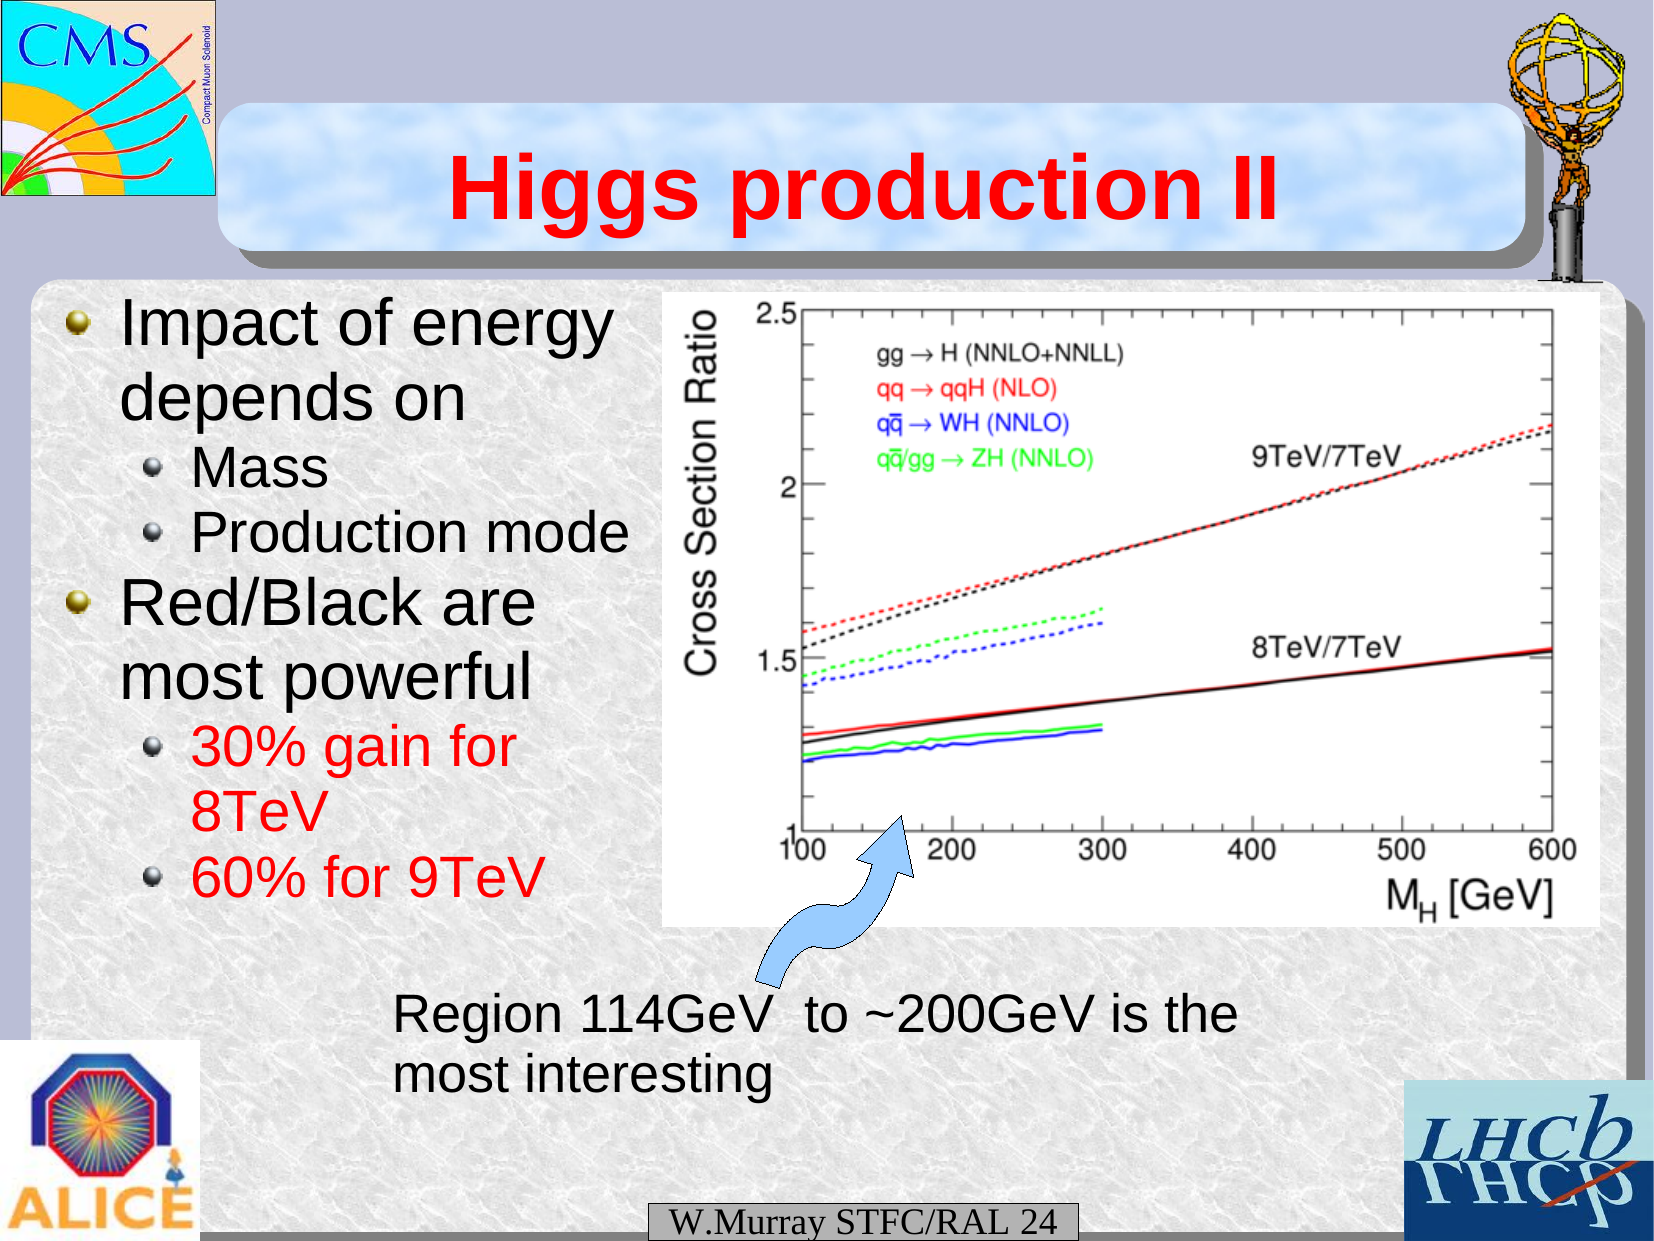

# Higgs production II
Impact of energy depends on
Mass
Production mode
Red/Black are most powerful
30% gain for 8TeV
60% for 9TeV
Region 114GeV to ~200GeV is the most interesting